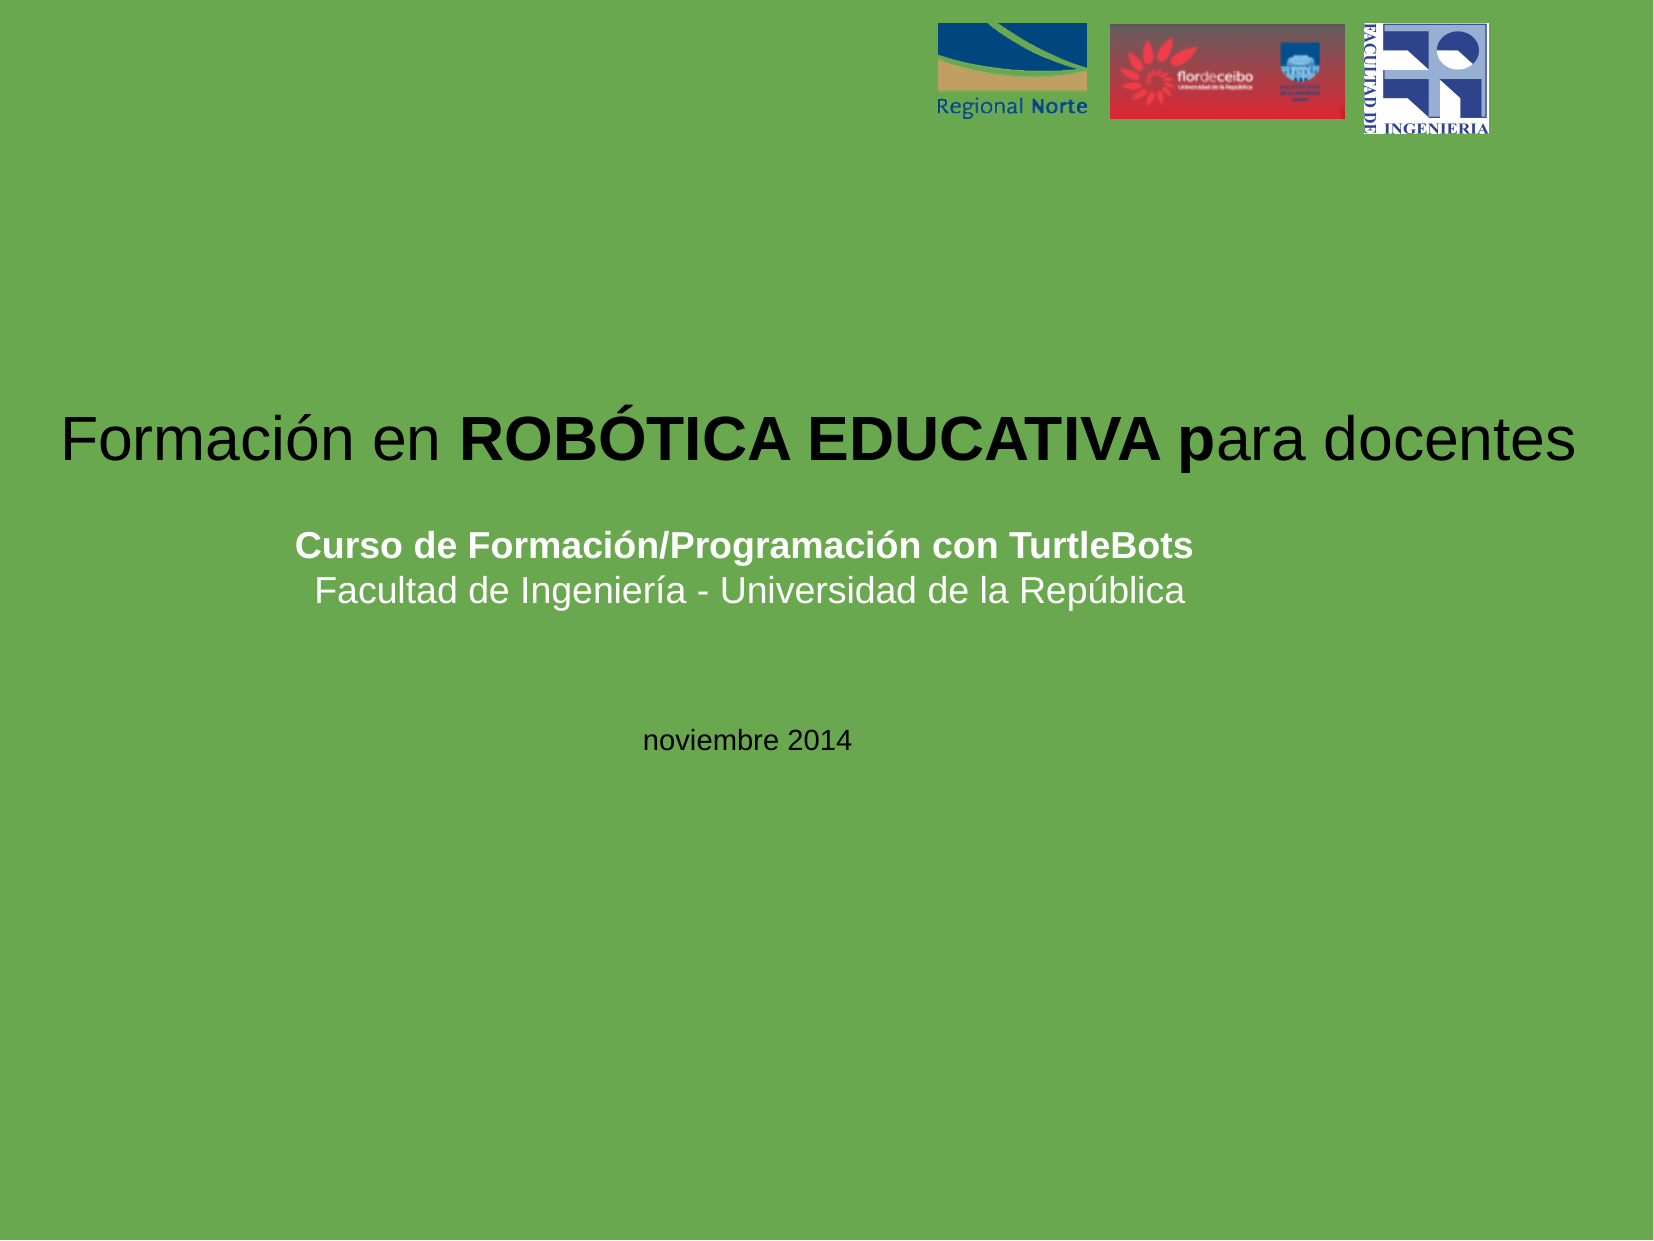

# Formación en ROBÓTICA EDUCATIVA para docentes
Curso de Formación/Programación con TurtleBots
Facultad de Ingeniería - Universidad de la República
noviembre 2014